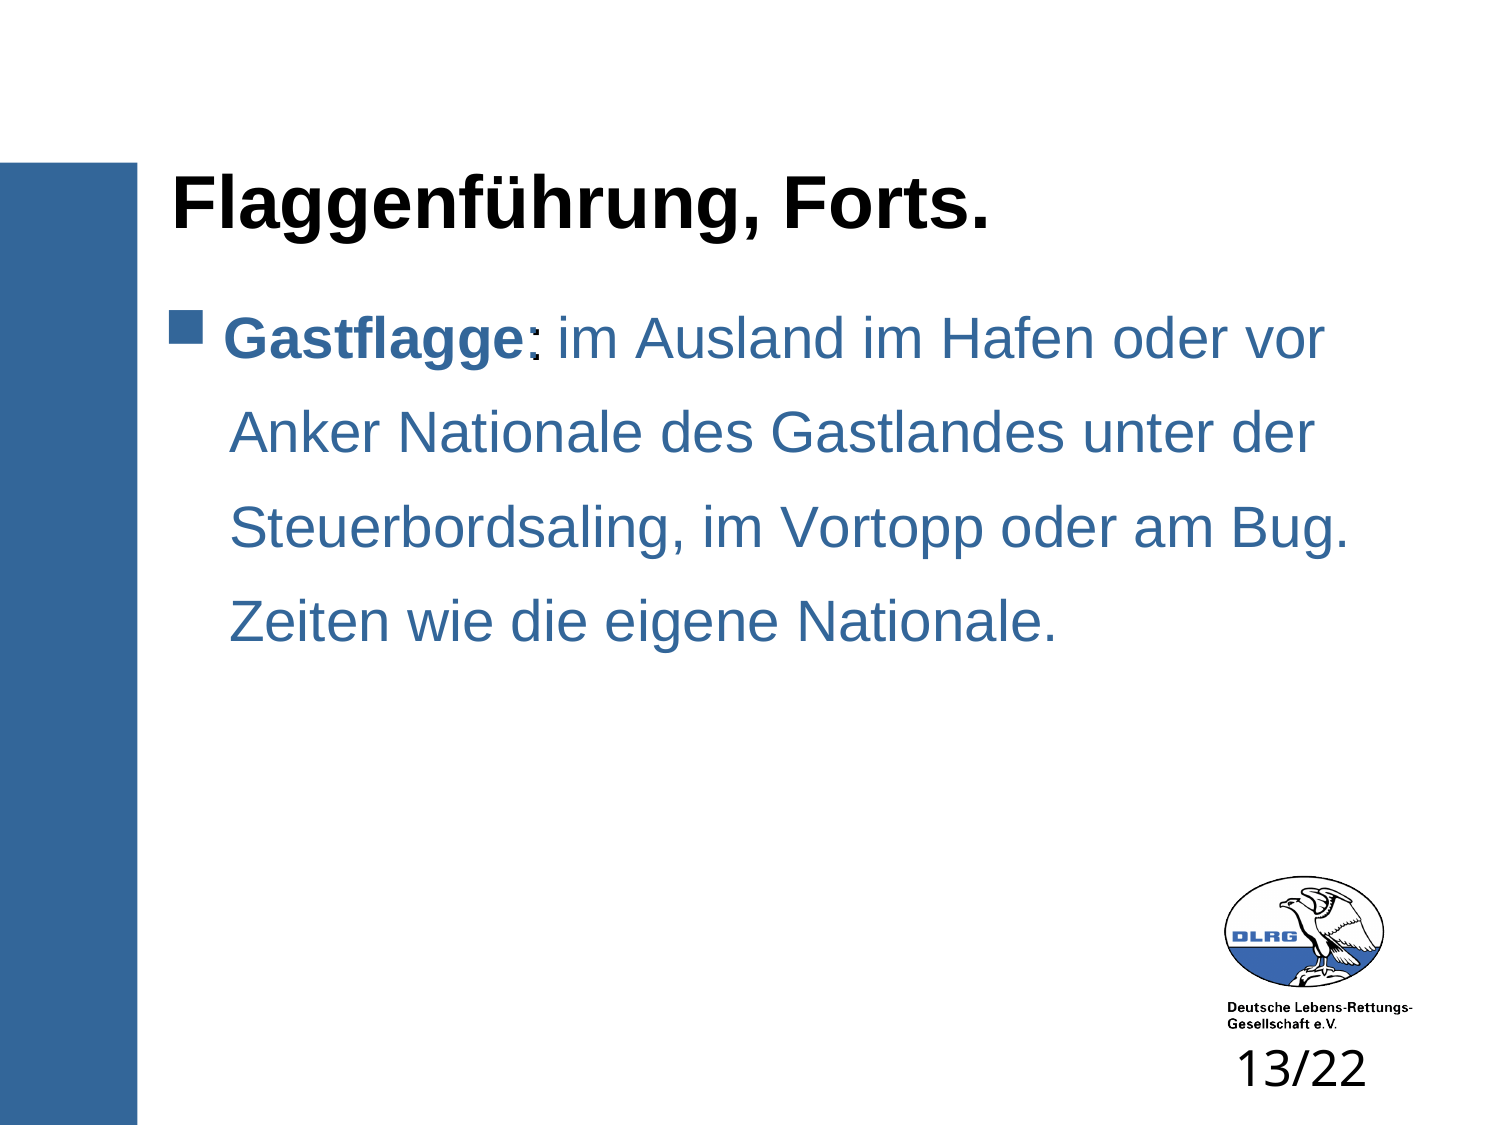

Flaggenführung, Forts.
 Gastflagge: im Ausland im Hafen oder vor Anker Nationale des Gastlandes unter der Steuerbordsaling, im Vortopp oder am Bug. Zeiten wie die eigene Nationale.